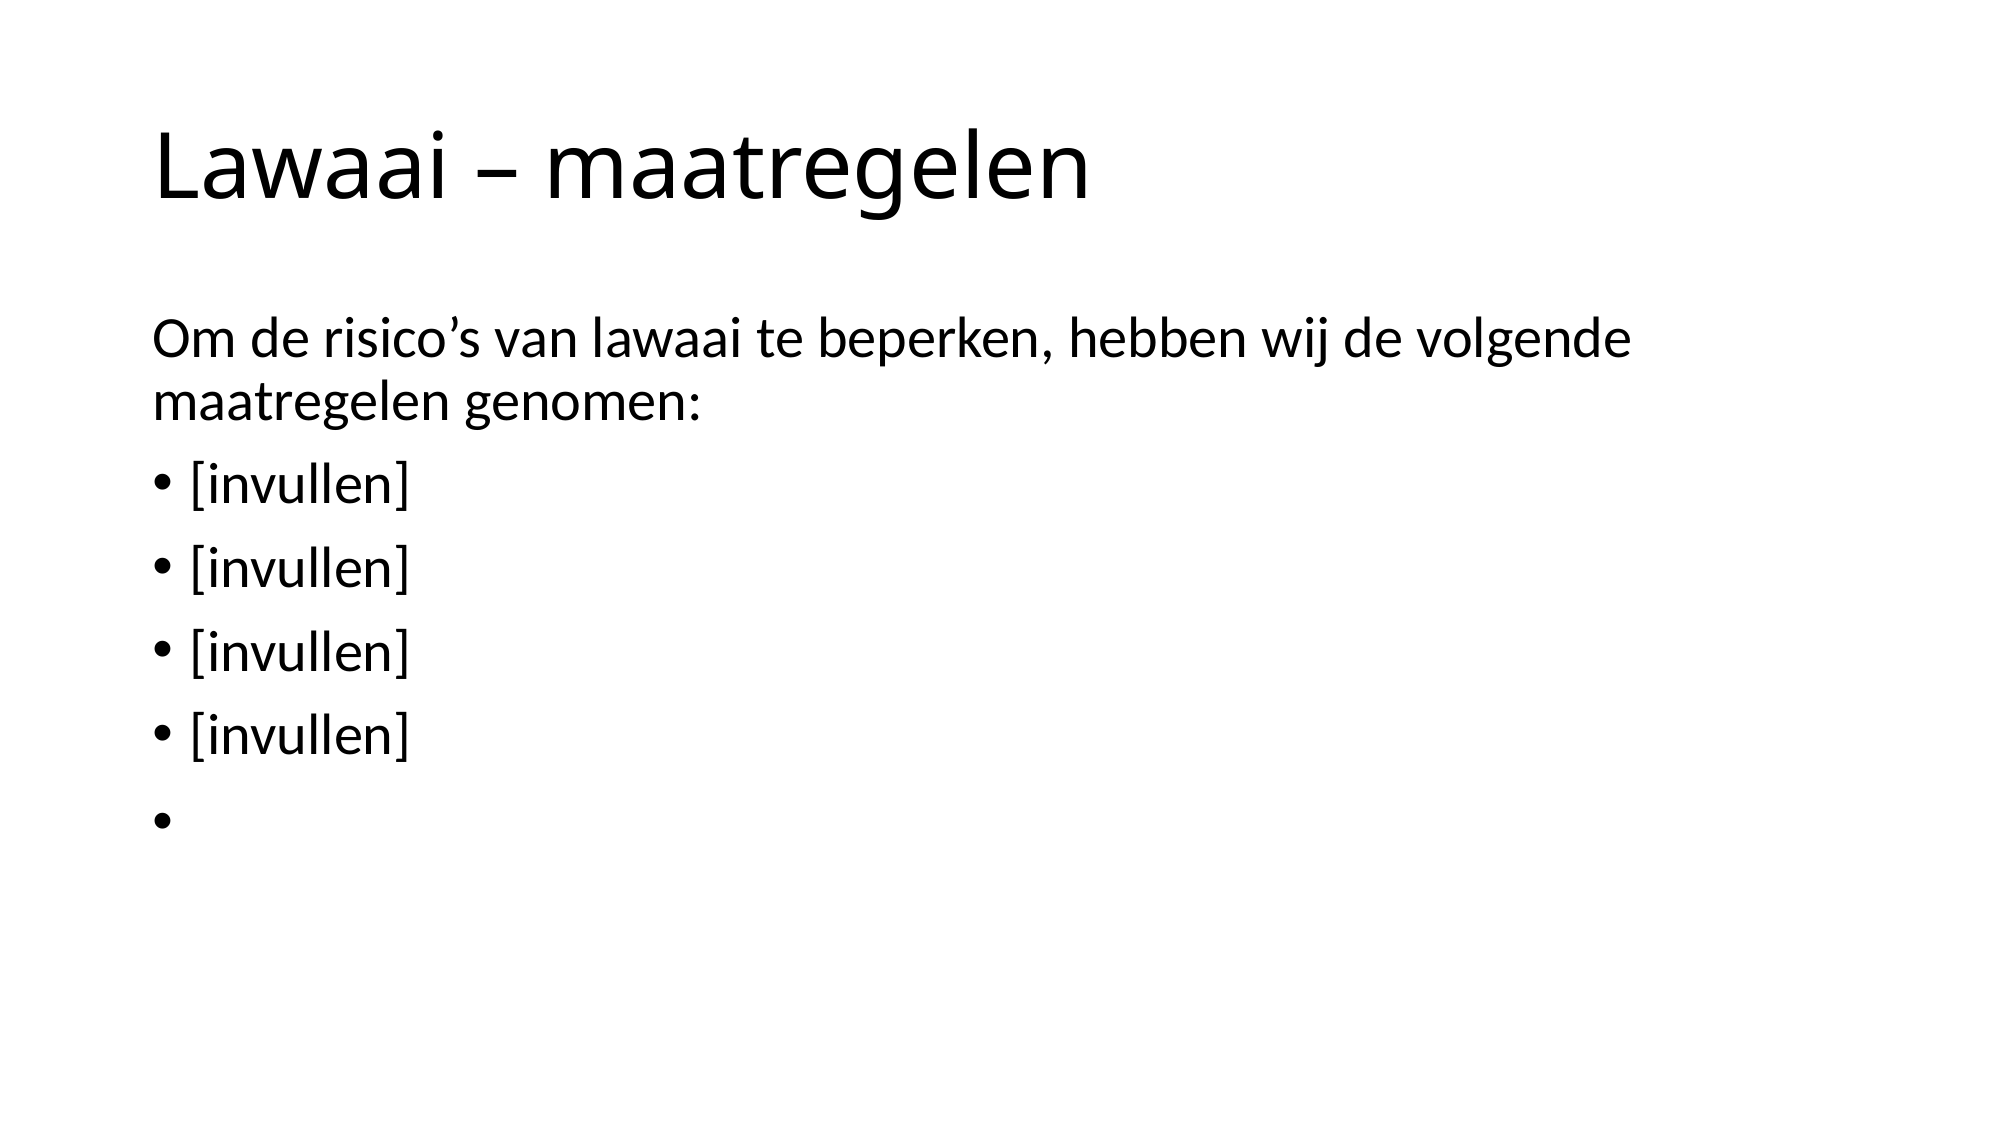

# Lawaai – maatregelen
Om de risico’s van lawaai te beperken, hebben wij de volgende maatregelen genomen:
[invullen]
[invullen]
[invullen]
[invullen]